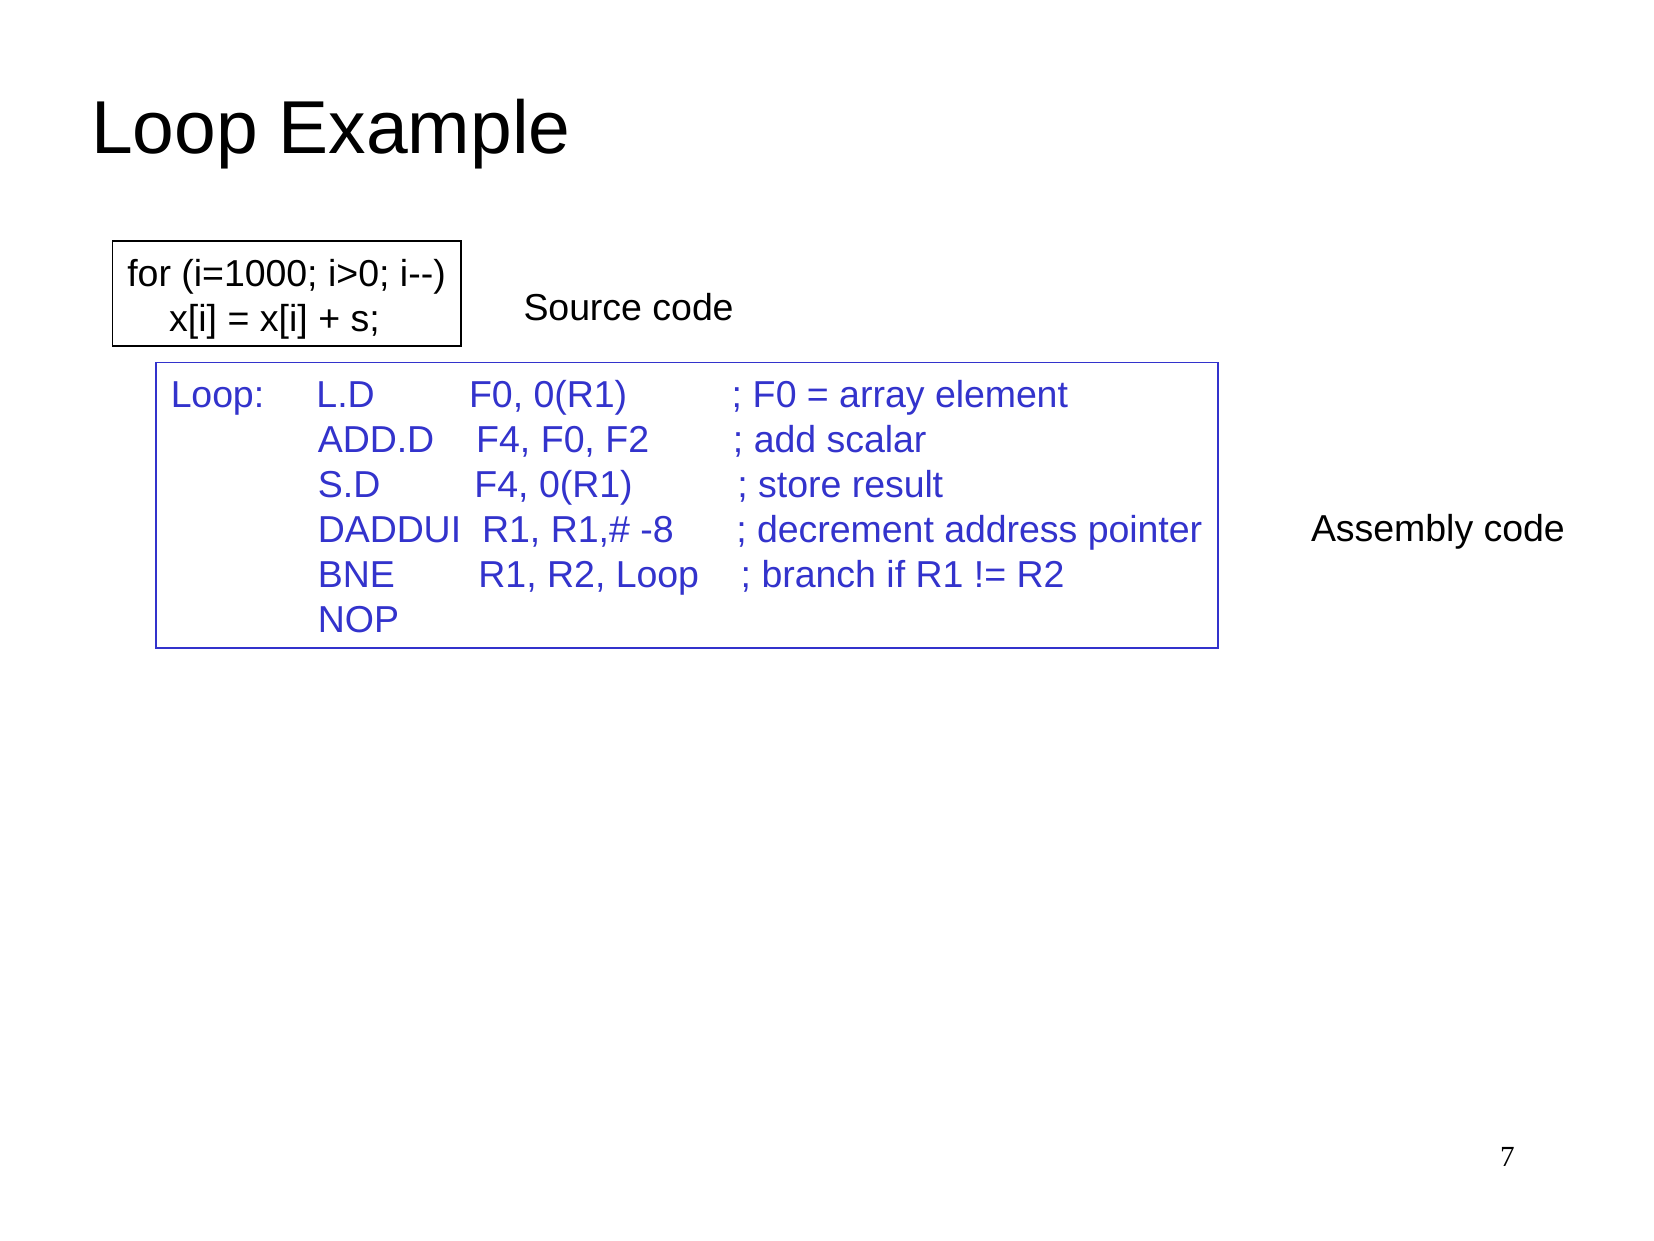

Loop Example
for (i=1000; i>0; i--)
 x[i] = x[i] + s;
Source code
Loop: L.D F0, 0(R1) ; F0 = array element
 ADD.D F4, F0, F2 ; add scalar
 S.D F4, 0(R1) ; store result
 DADDUI R1, R1,# -8 ; decrement address pointer
 BNE R1, R2, Loop ; branch if R1 != R2
 NOP
Assembly code